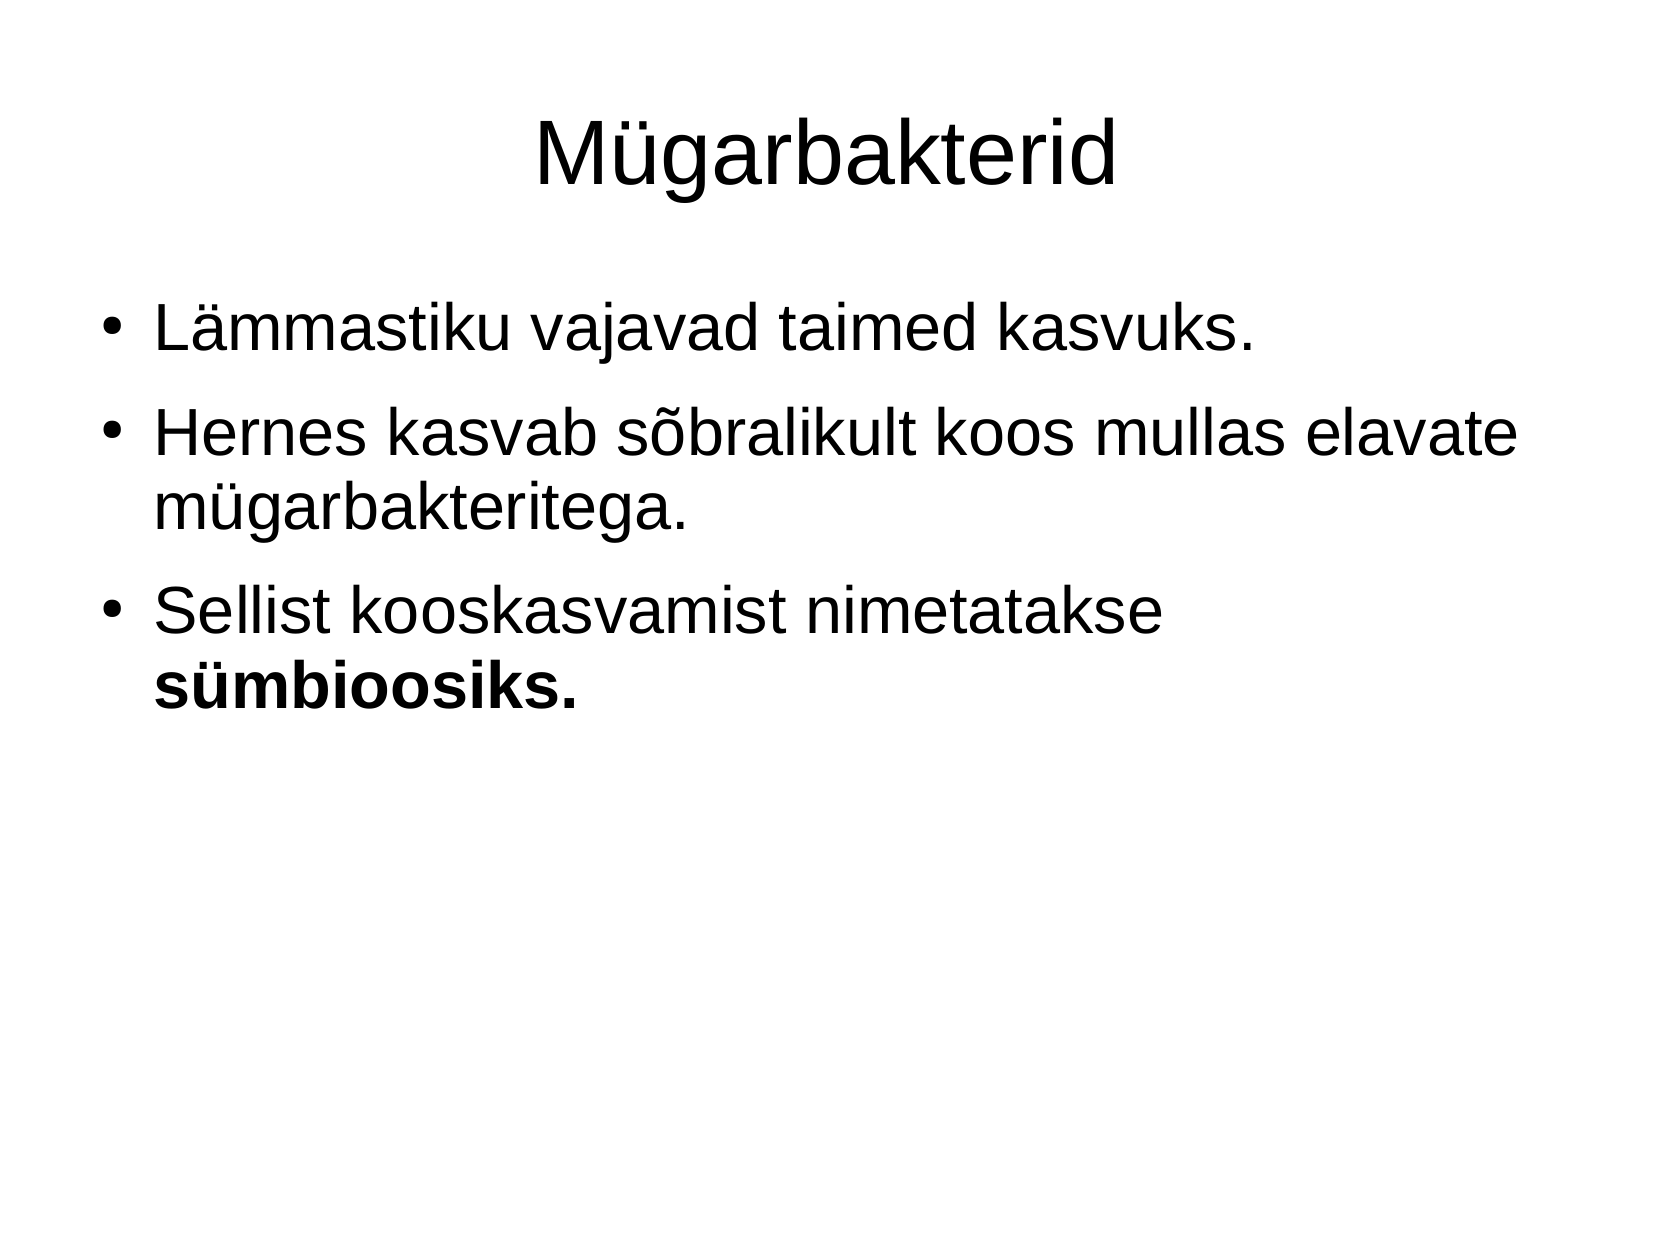

# Mügarbakterid
Lämmastiku vajavad taimed kasvuks.
Hernes kasvab sõbralikult koos mullas elavate mügarbakteritega.
Sellist kooskasvamist nimetatakse sümbioosiks.